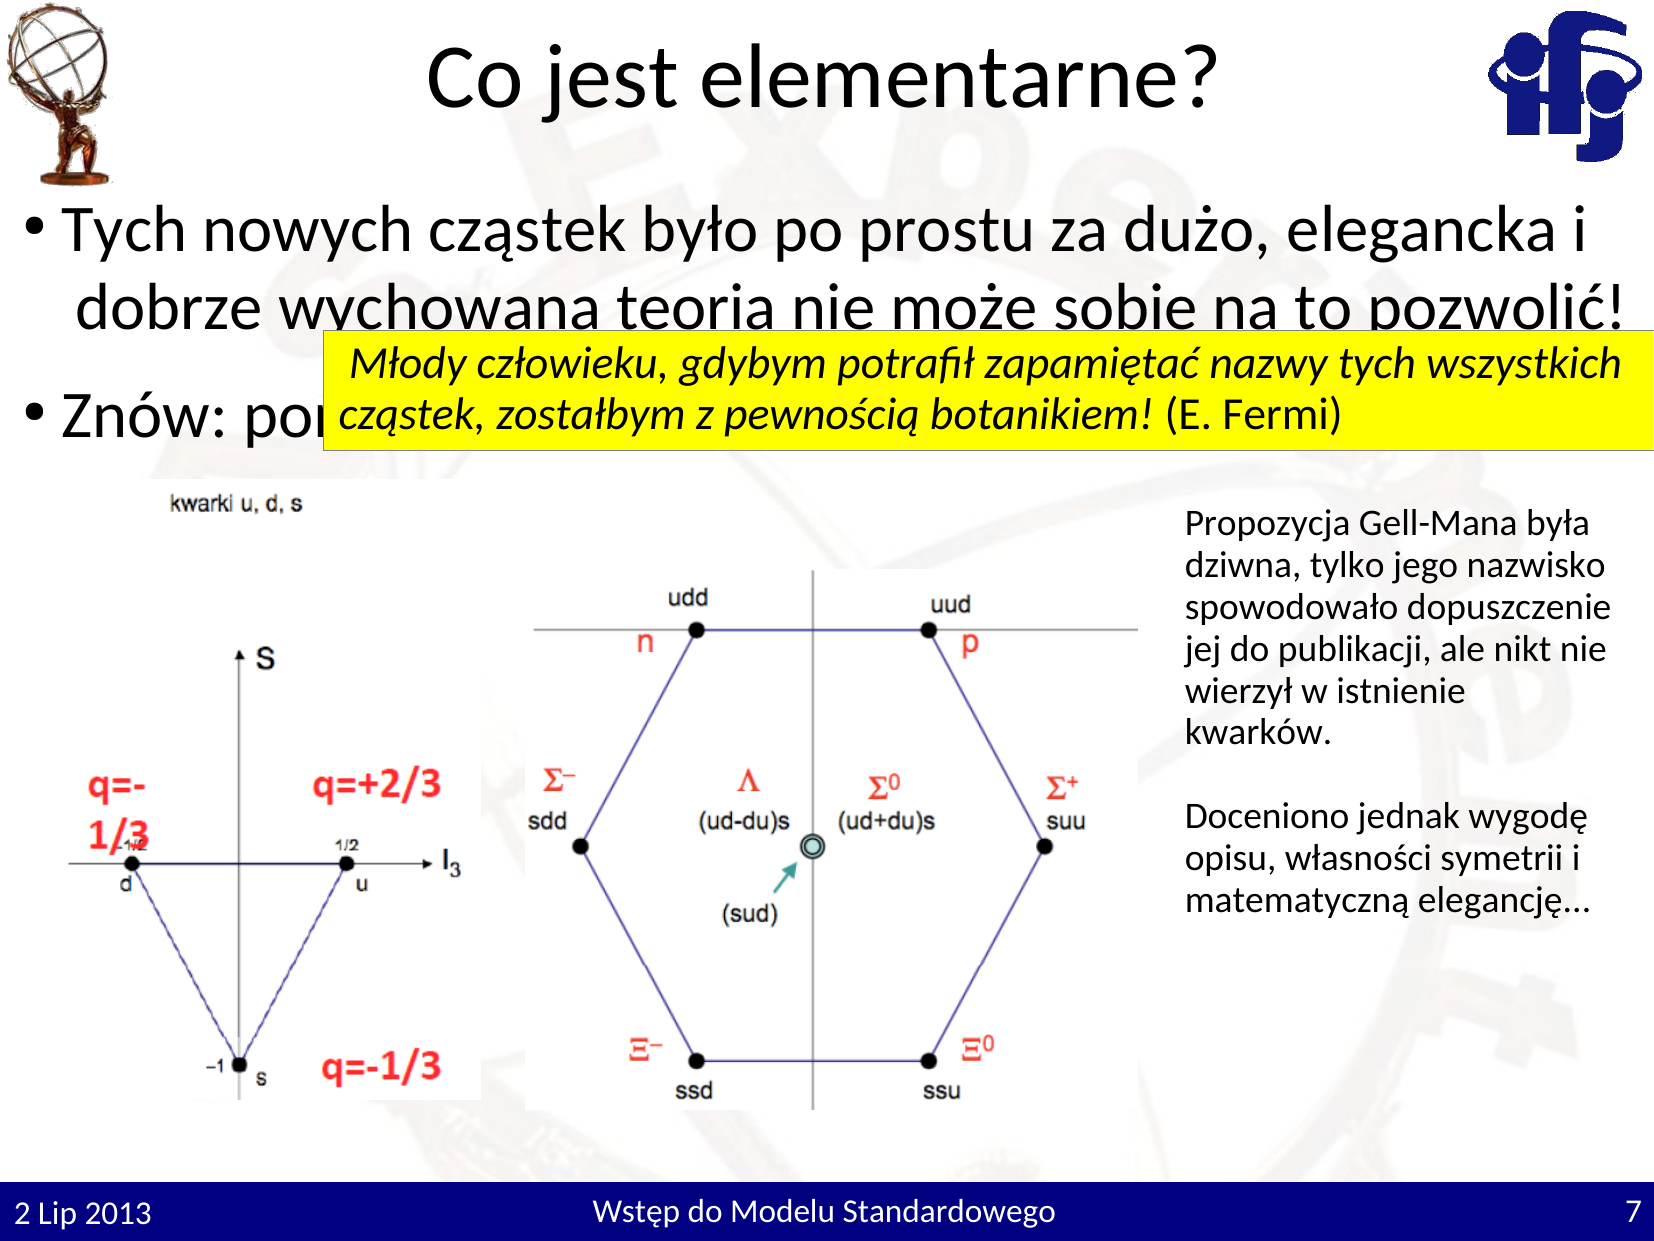

# Co jest elementarne?
 Tych nowych cząstek było po prostu za dużo, elegancka i dobrze wychowana teoria nie może sobie na to pozwolić!
 Znów: pomysł wewnętrznej struktury:
 Młody człowieku, gdybym potrafił zapamiętać nazwy tych wszystkich cząstek, zostałbym z pewnością botanikiem! (E. Fermi)
Propozycja Gell-Mana była dziwna, tylko jego nazwisko spowodowało dopuszczenie jej do publikacji, ale nikt nie wierzył w istnienie kwarków.
Doceniono jednak wygodę opisu, własności symetrii i matematyczną elegancję...
Wstęp do Modelu Standardowego
7
2 Lip 2013